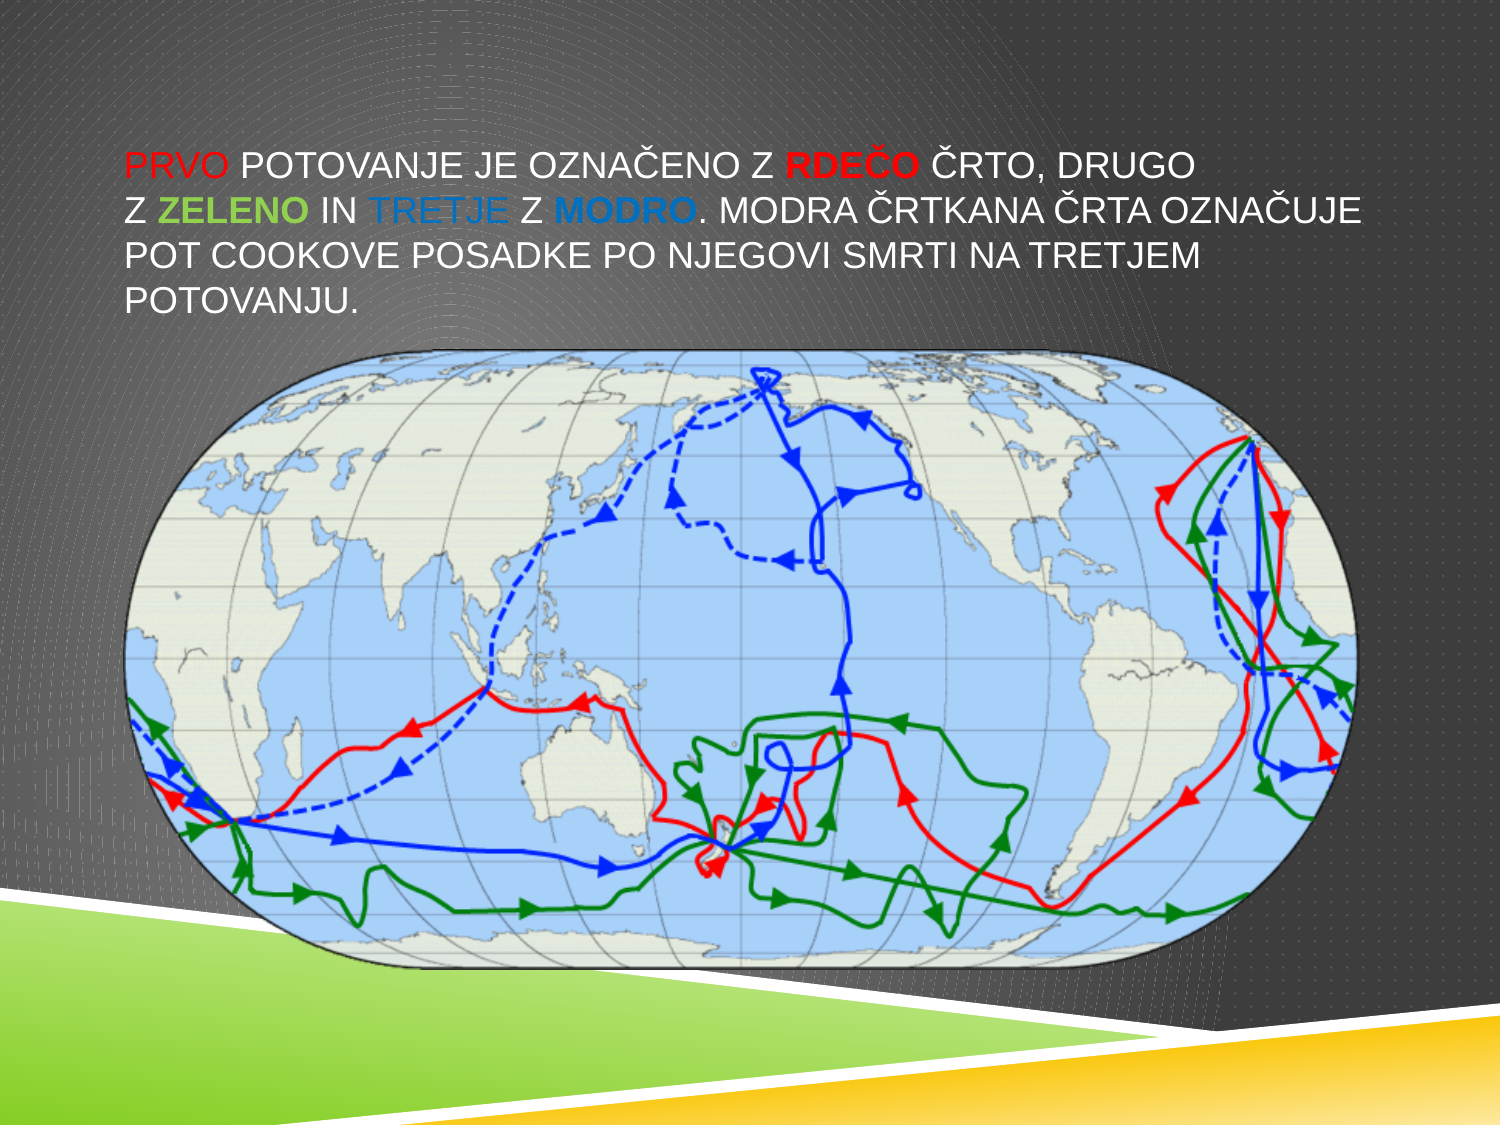

# Prvo potovanje je označeno z rdečo črto, drugo z zeleno in tretje z modro. Modra črtkana črta označuje pot Cookove posadke po njegovi smrti na tretjem potovanju.